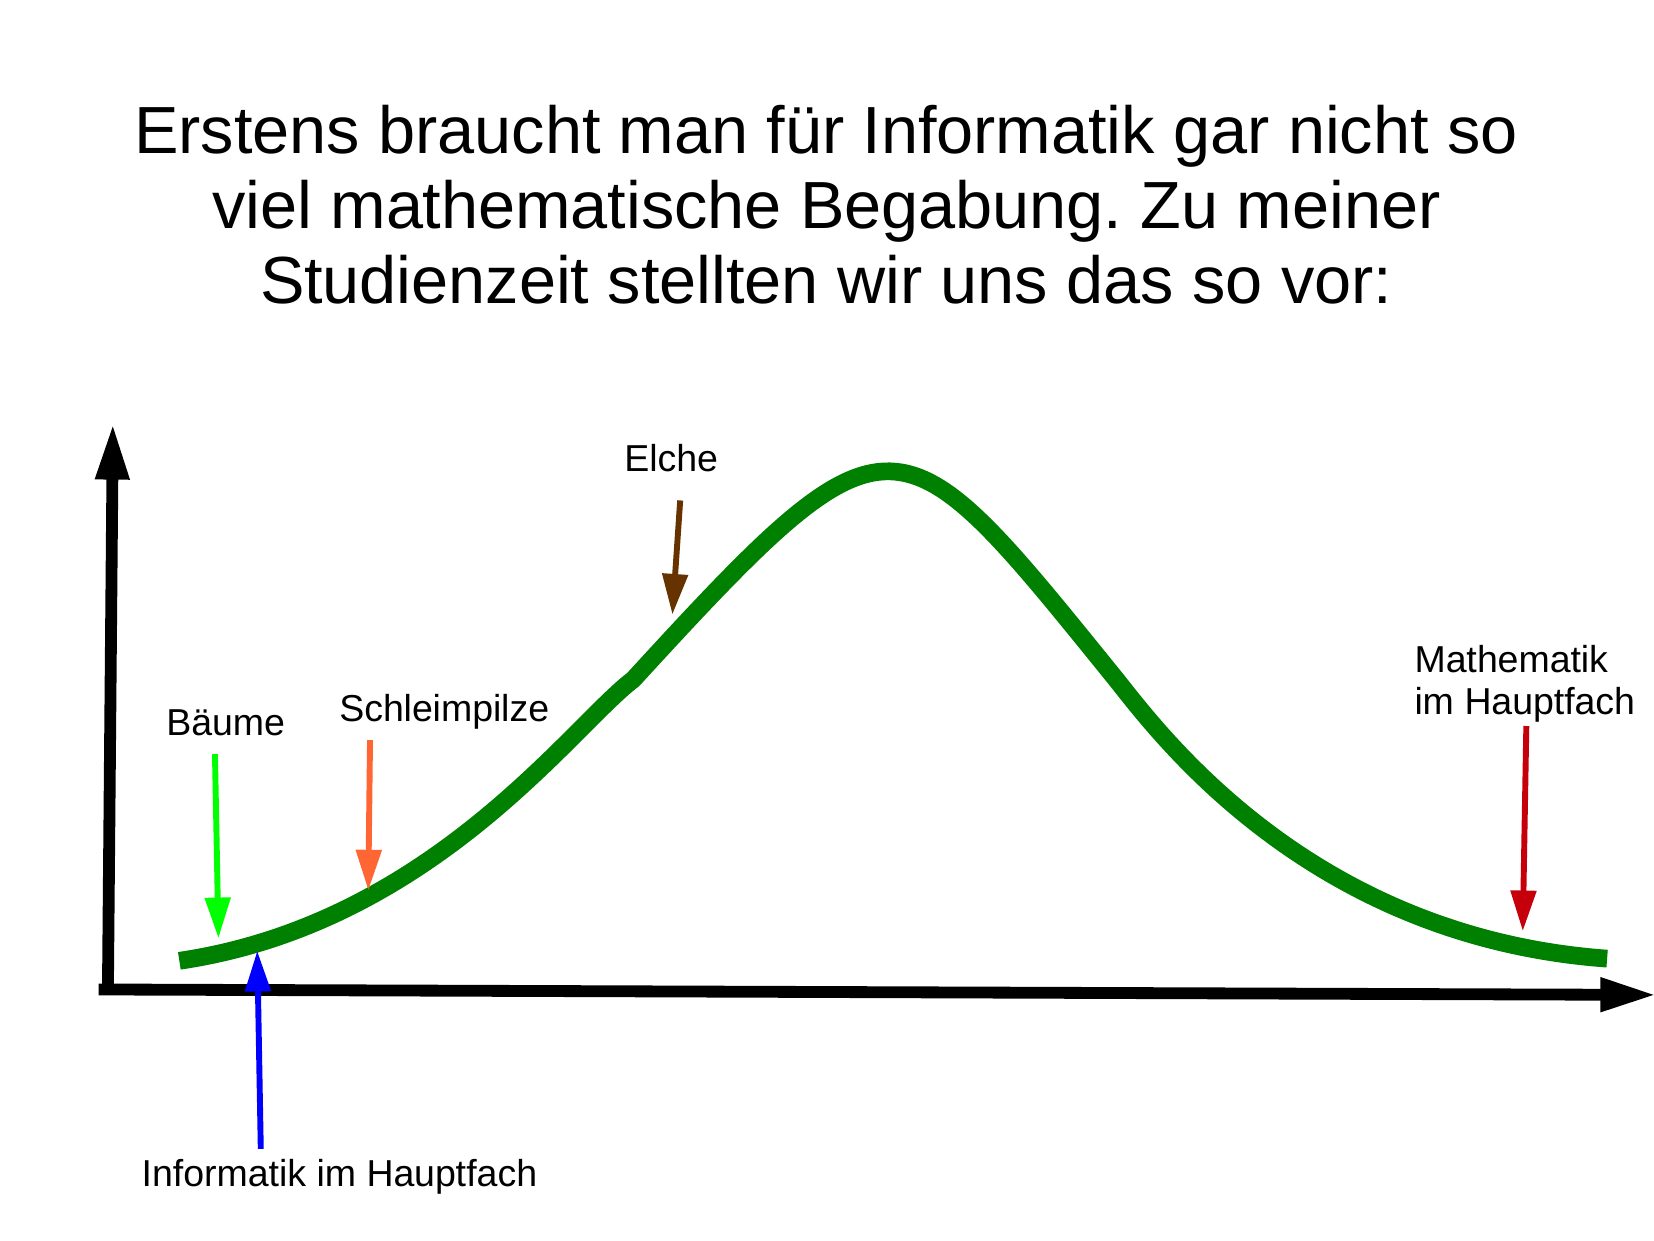

# Erstens braucht man für Informatik gar nicht so viel mathematische Begabung. Zu meiner Studienzeit stellten wir uns das so vor:
Elche
Mathematik
im Hauptfach
Schleimpilze
Bäume
Informatik im Hauptfach